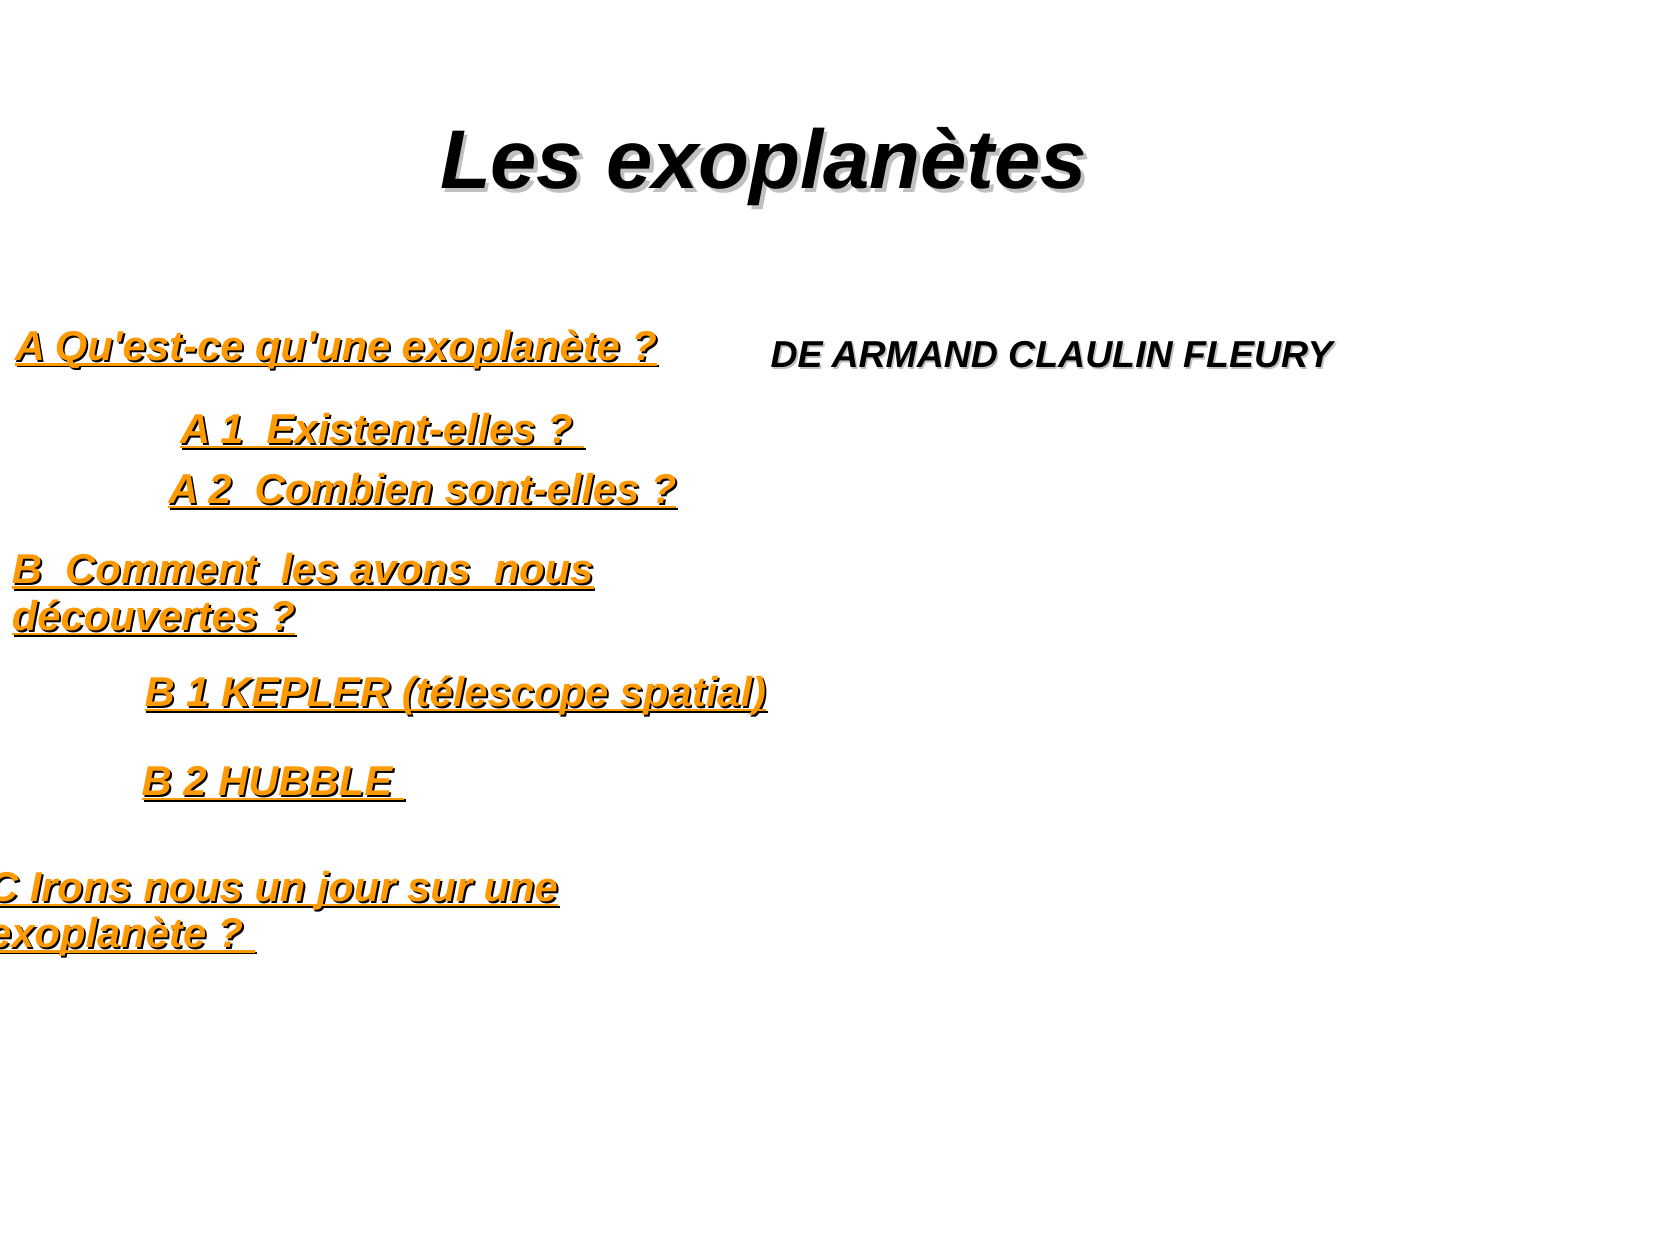

Les exoplanètes
A Qu'est-ce qu'une exoplanète ?
DE ARMAND CLAULIN FLEURY
A 1 Existent-elles ?
A 2 Combien sont-elles ?
B Comment les avons nous découvertes ?
B 1 KEPLER (télescope spatial)
B 2 HUBBLE
C Irons nous un jour sur une exoplanète ?